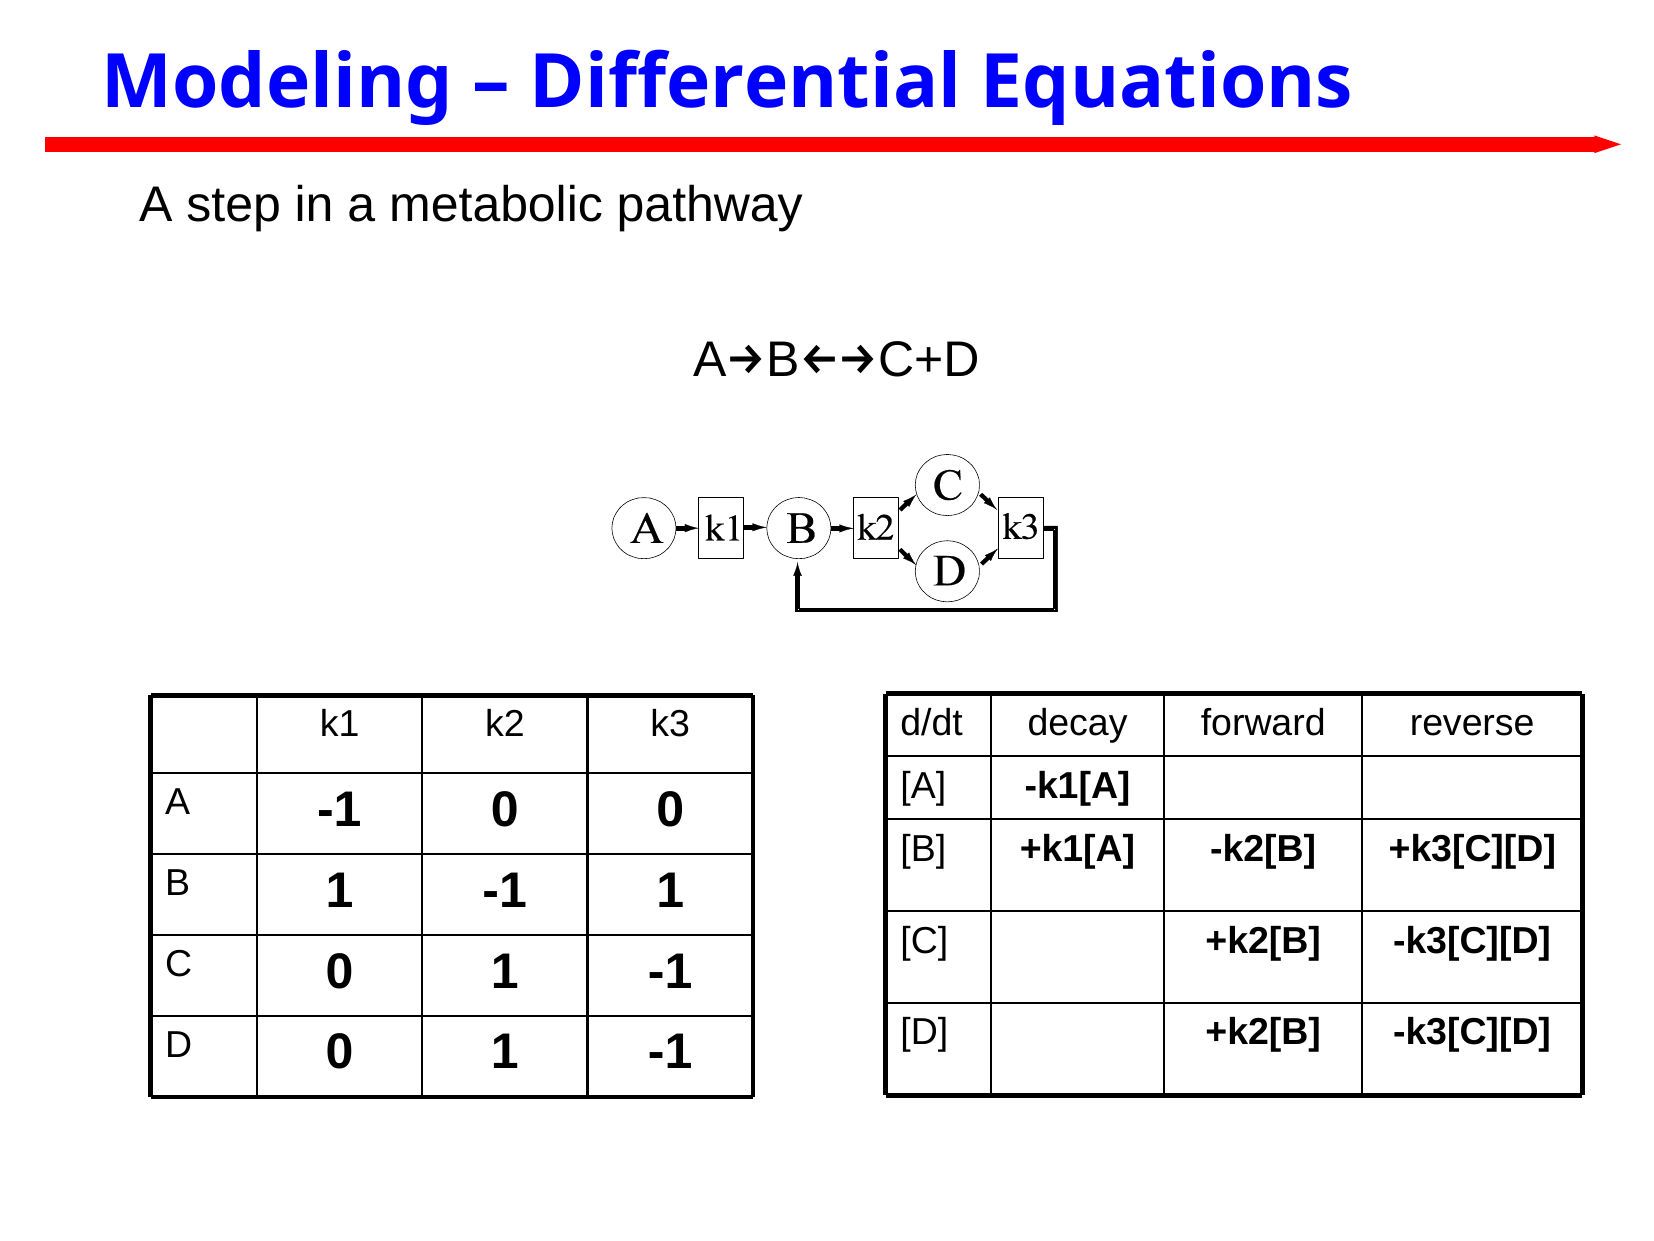

# Modeling – Differential Equations
A step in a metabolic pathway
A→B←→C+D
d/dt
decay
forward
reverse
[A]
-k1[A]
[B]
+k1[A]
-k2[B]
+k3[C][D]
[C]
+k2[B]
-k3[C][D]
[D]
+k2[B]
-k3[C][D]
k1
k2
k3
A
-1
0
0
B
1
-1
1
C
0
1
-1
D
0
1
-1